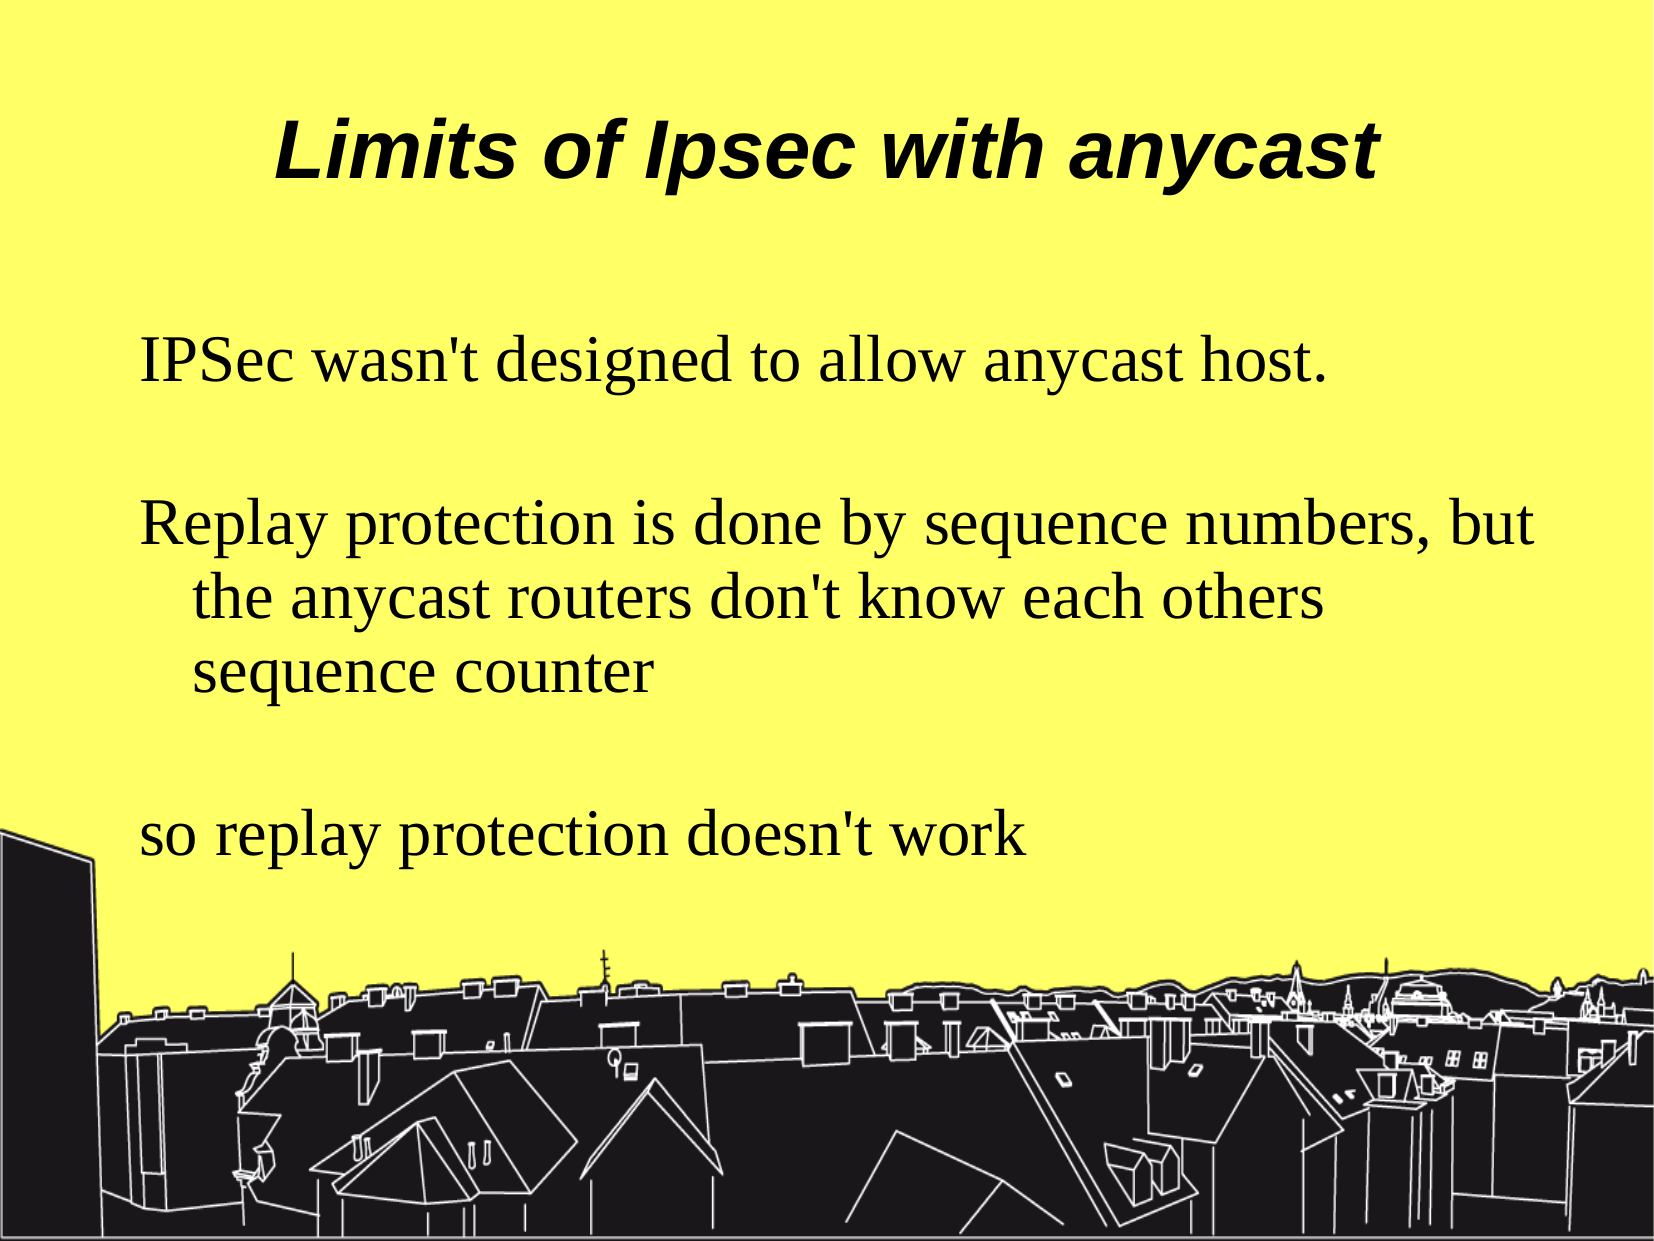

# Limits of Ipsec with anycast
IPSec wasn't designed to allow anycast host.
Replay protection is done by sequence numbers, but the anycast routers don't know each others sequence counter
so replay protection doesn't work